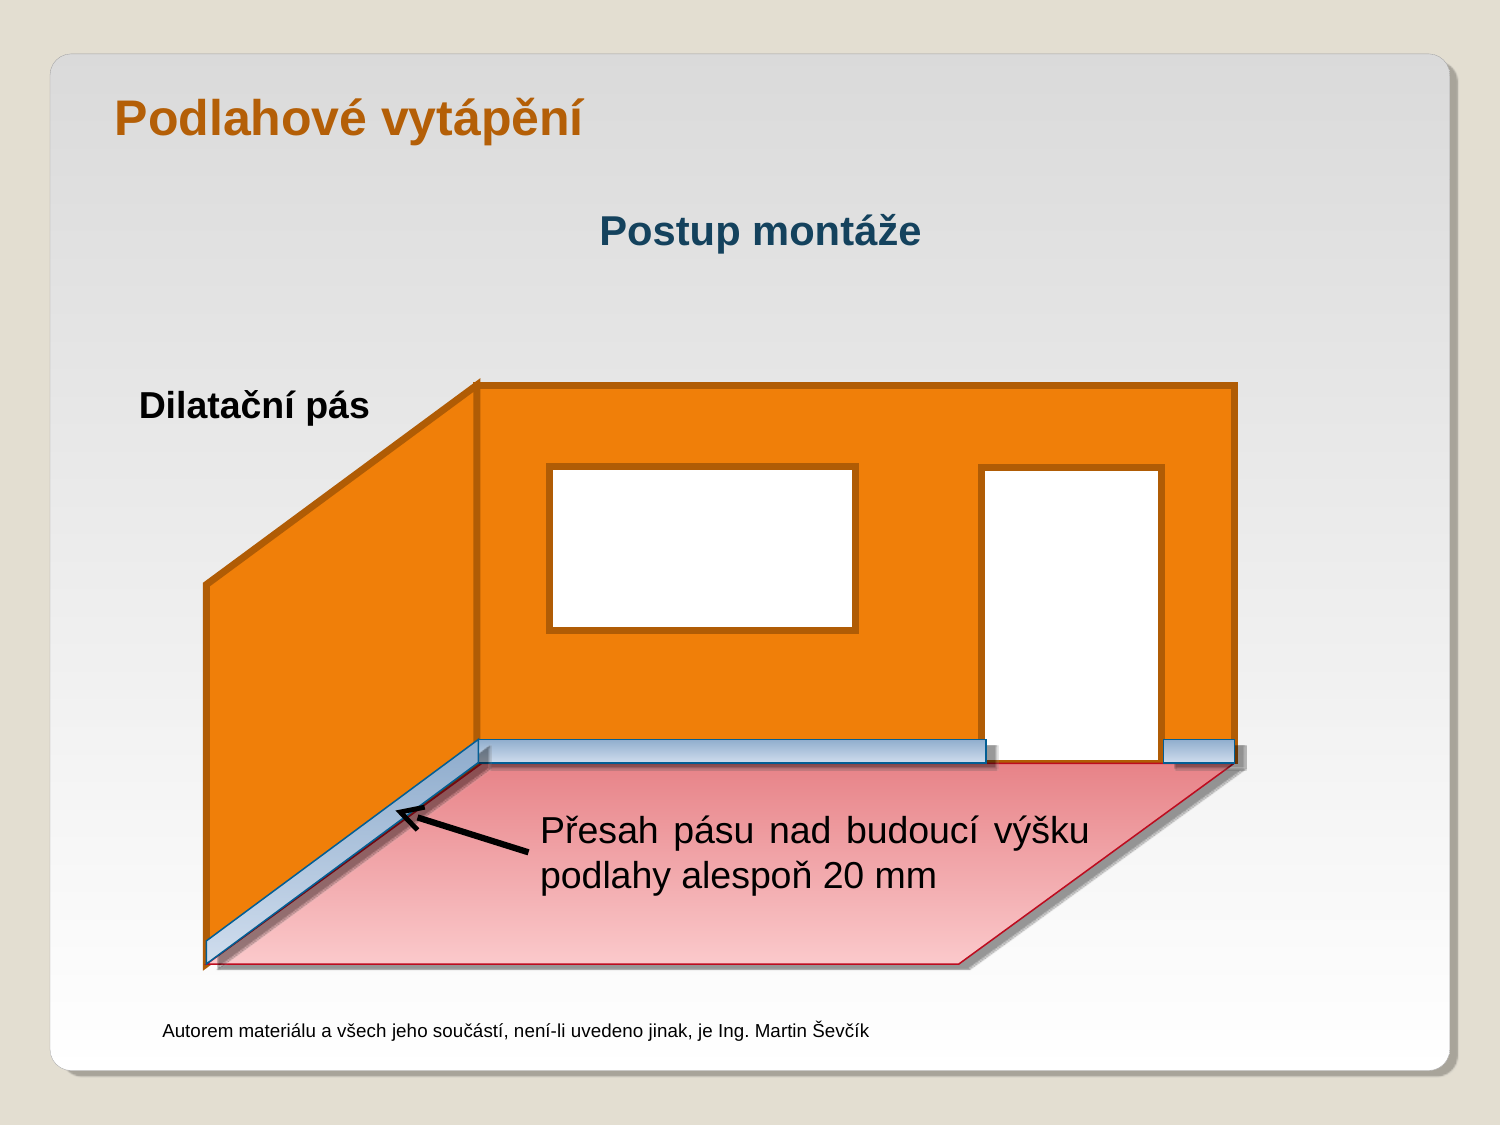

Podlahové vytápění
Postup montáže
Dilatační pás
Přesah pásu nad budoucí výšku podlahy alespoň 20 mm
Autorem materiálu a všech jeho součástí, není-li uvedeno jinak, je Ing. Martin Ševčík